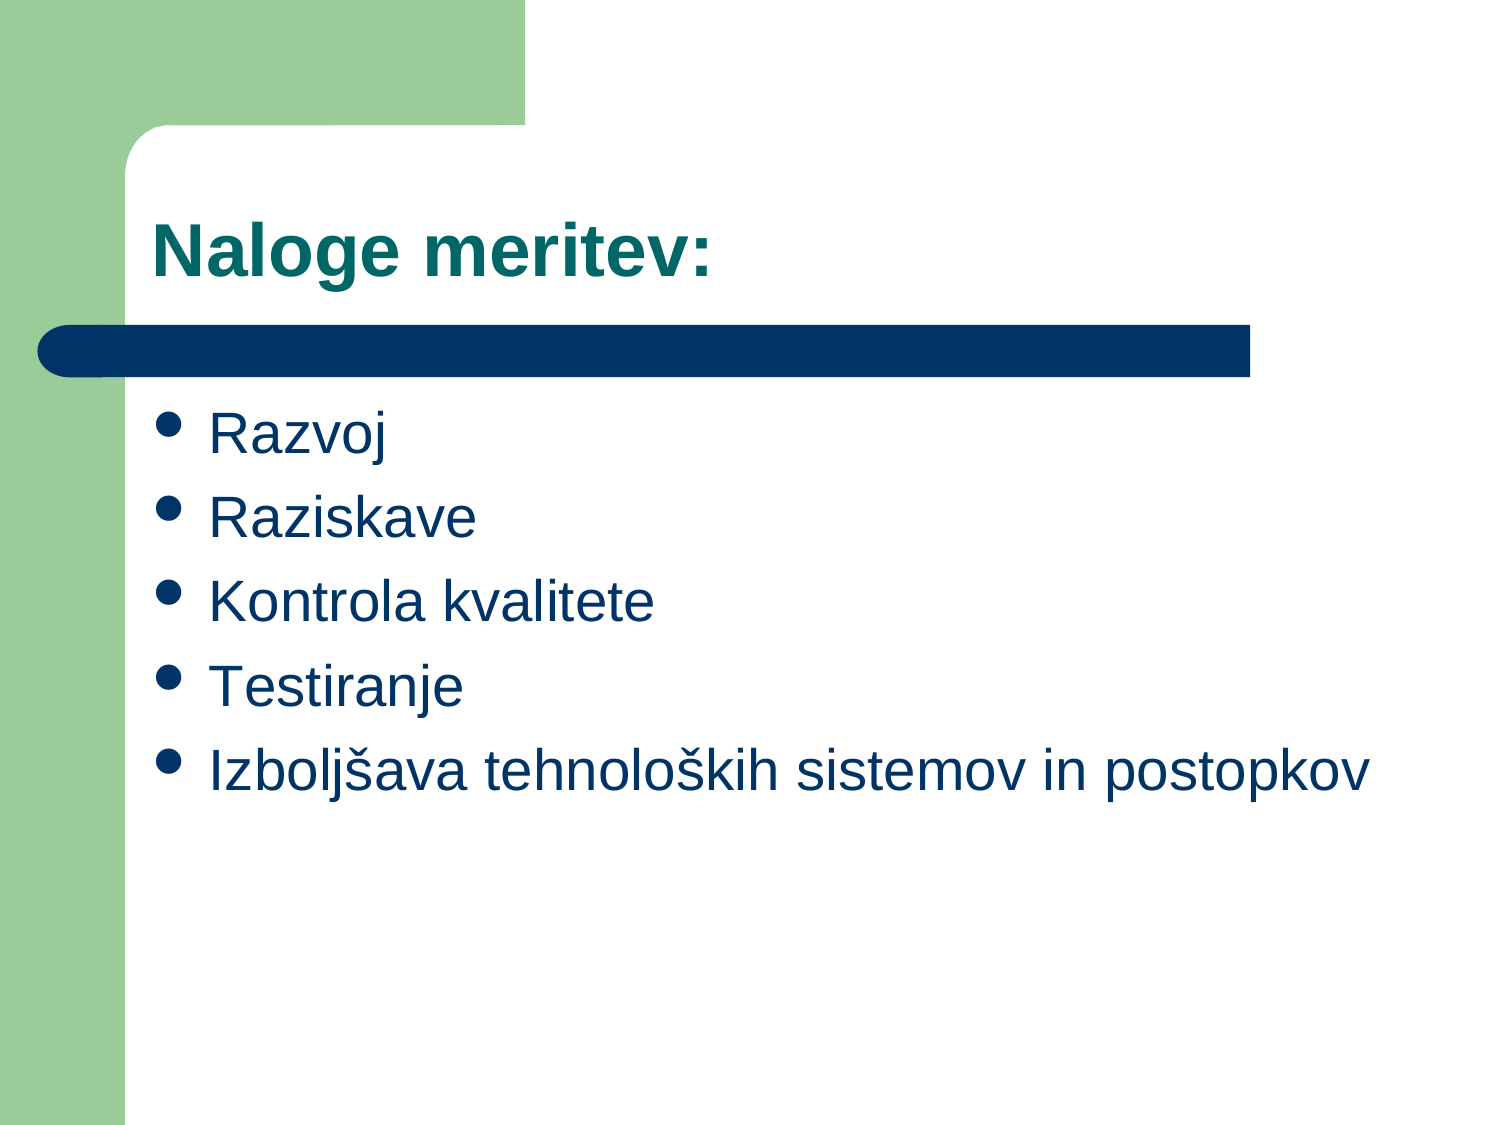

# Naloge meritev:
Razvoj
Raziskave
Kontrola kvalitete
Testiranje
Izboljšava tehnoloških sistemov in postopkov